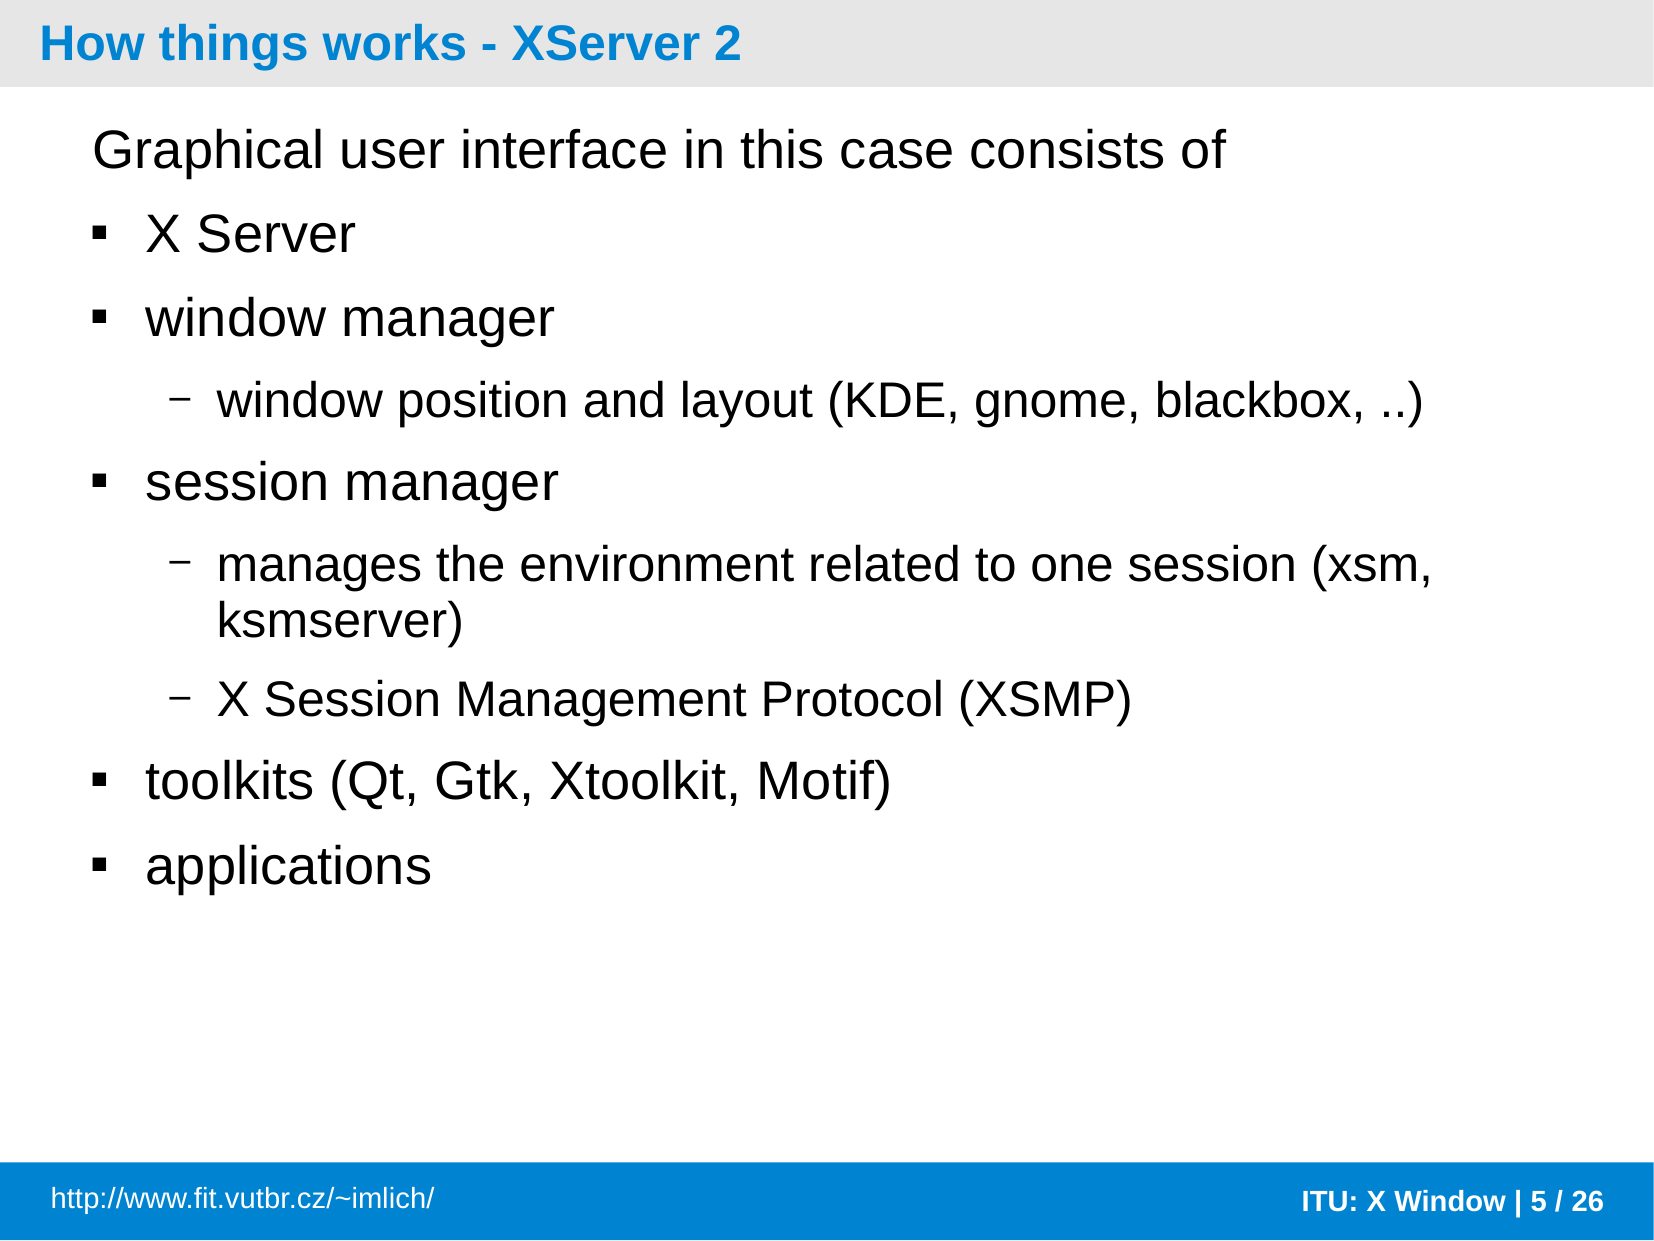

# How things works - XServer 2
Graphical user interface in this case consists of
X Server
window manager
window position and layout (KDE, gnome, blackbox, ..)
session manager
manages the environment related to one session (xsm, ksmserver)
X Session Management Protocol (XSMP)
toolkits (Qt, Gtk, Xtoolkit, Motif)
applications